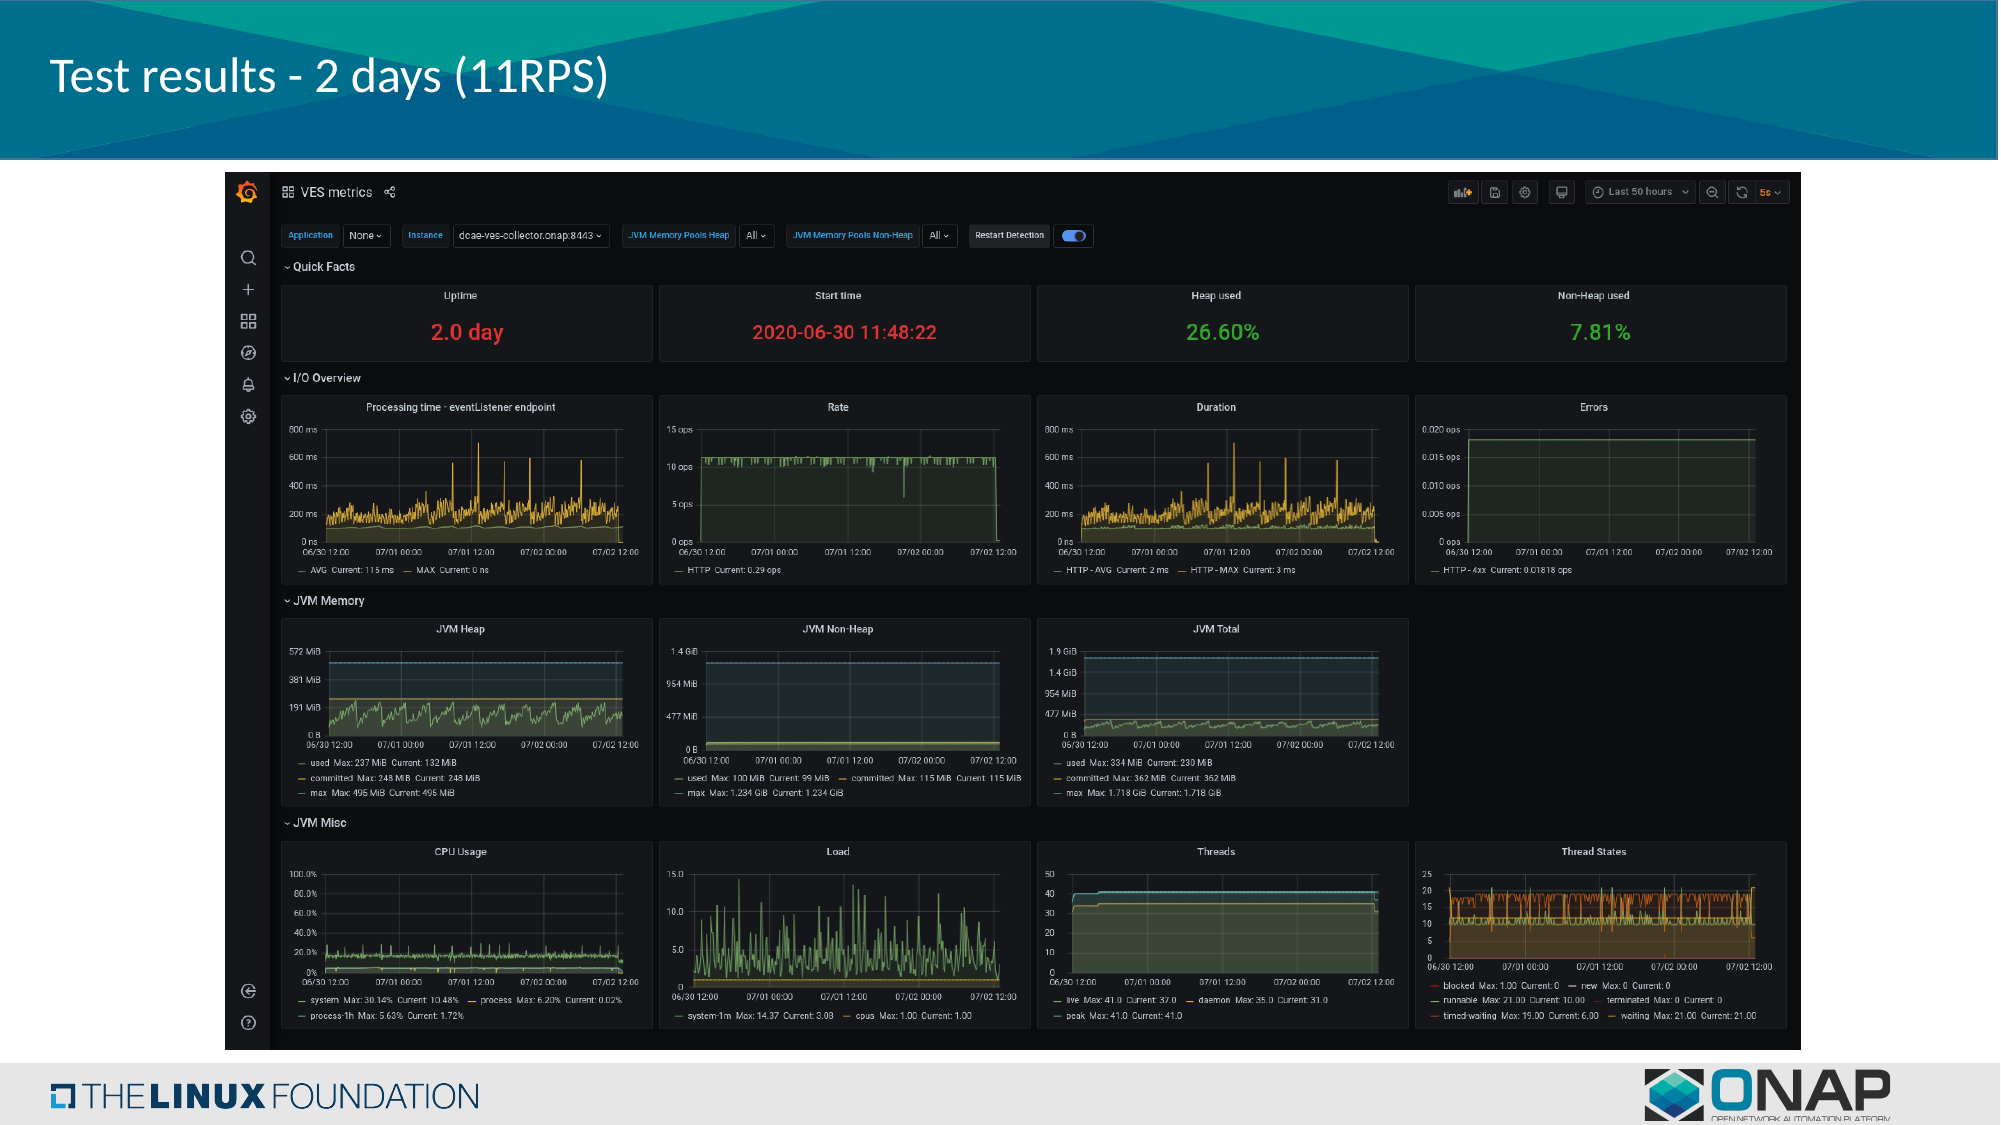

# Test results - 2 days (11RPS)